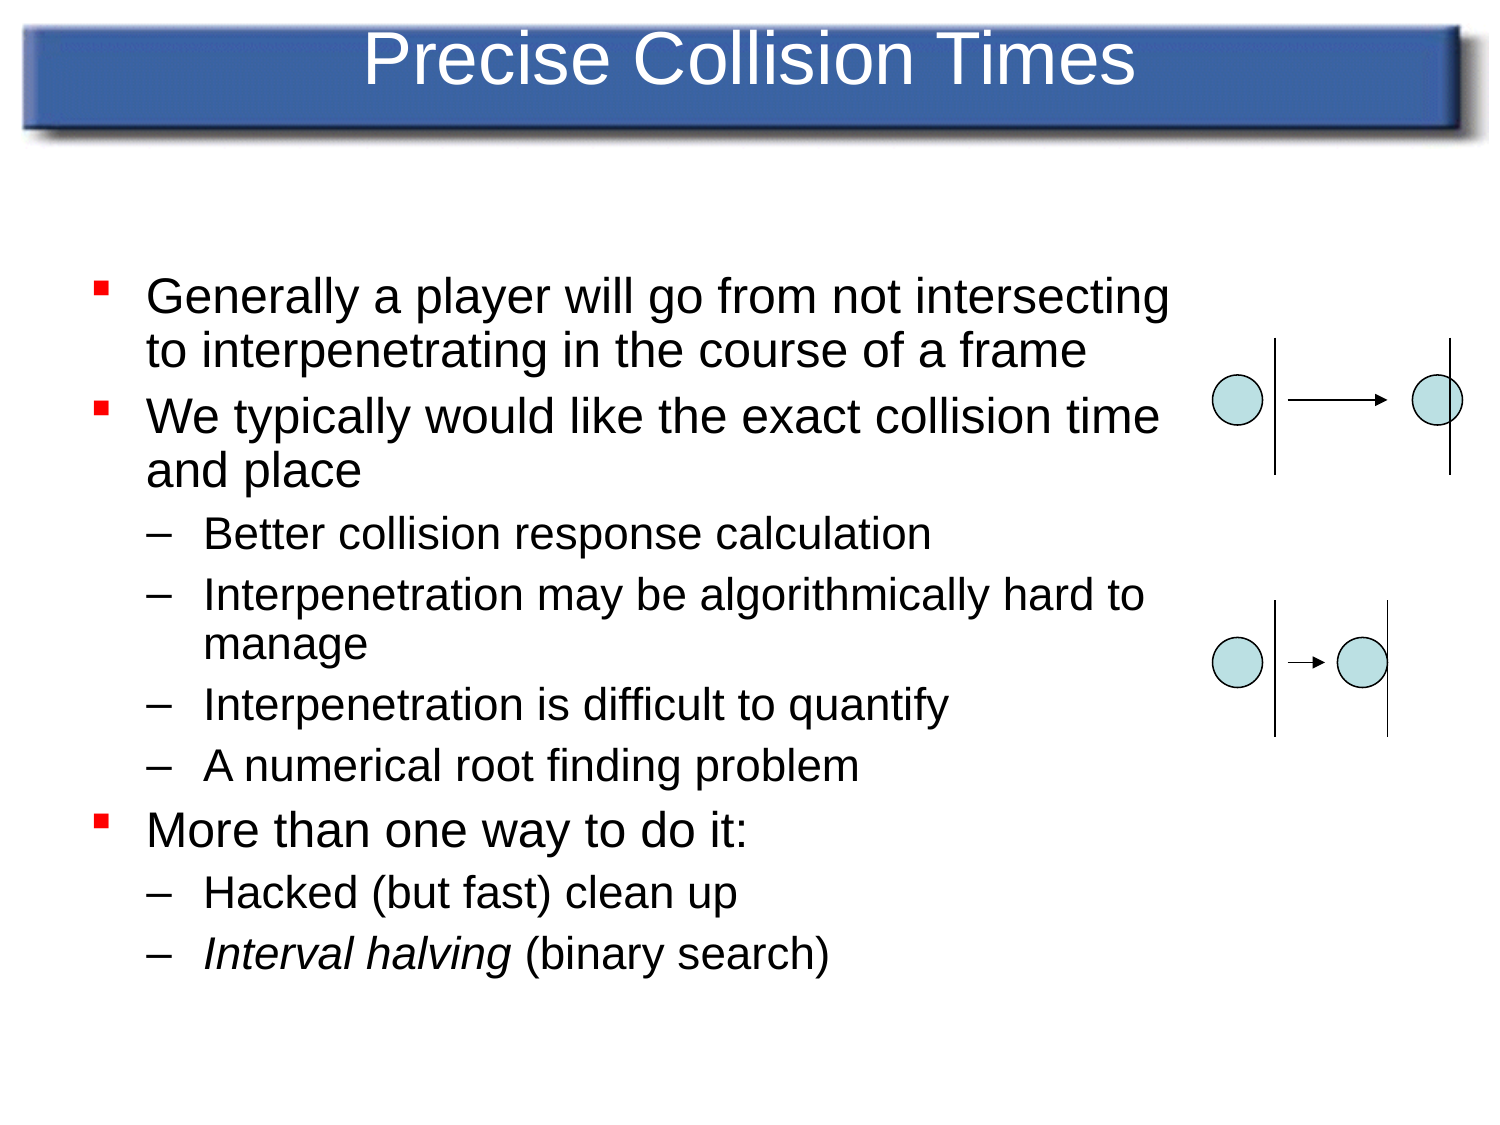

# Precise Collision Times
Generally a player will go from not intersecting to interpenetrating in the course of a frame
We typically would like the exact collision time and place
Better collision response calculation
Interpenetration may be algorithmically hard to manage
Interpenetration is difficult to quantify
A numerical root finding problem
More than one way to do it:
Hacked (but fast) clean up
Interval halving (binary search)